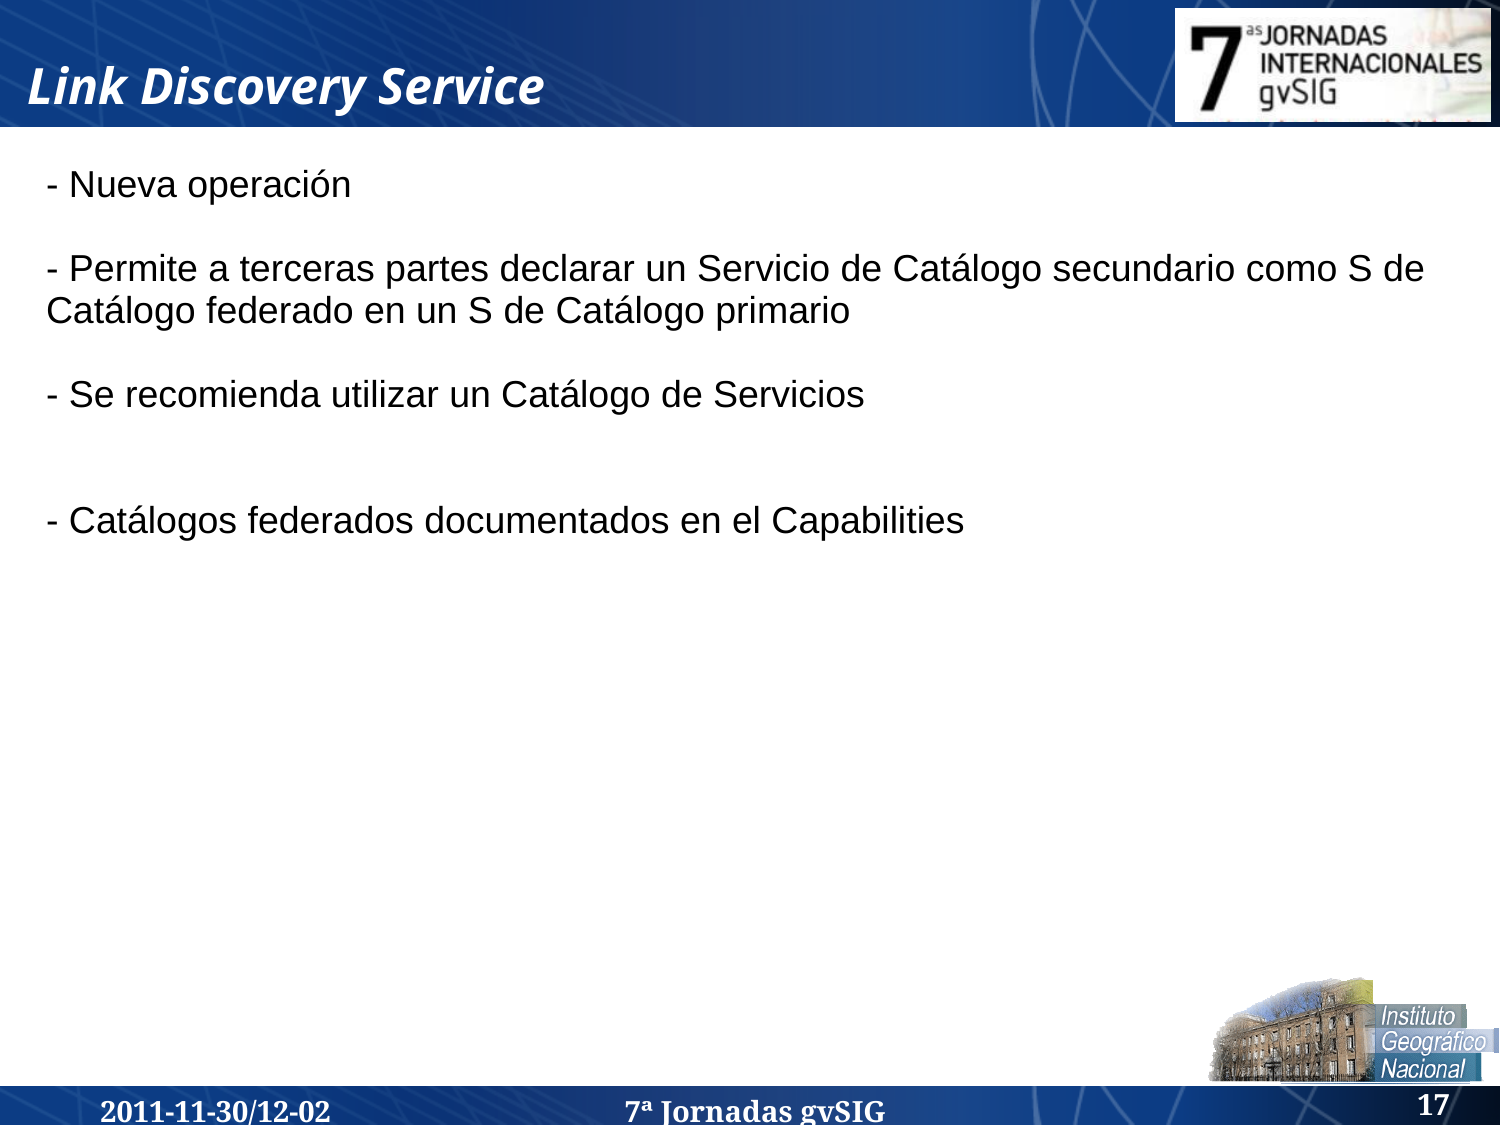

Link Discovery Service
- Nueva operación
- Permite a terceras partes declarar un Servicio de Catálogo secundario como S de Catálogo federado en un S de Catálogo primario
- Se recomienda utilizar un Catálogo de Servicios
- Catálogos federados documentados en el Capabilities